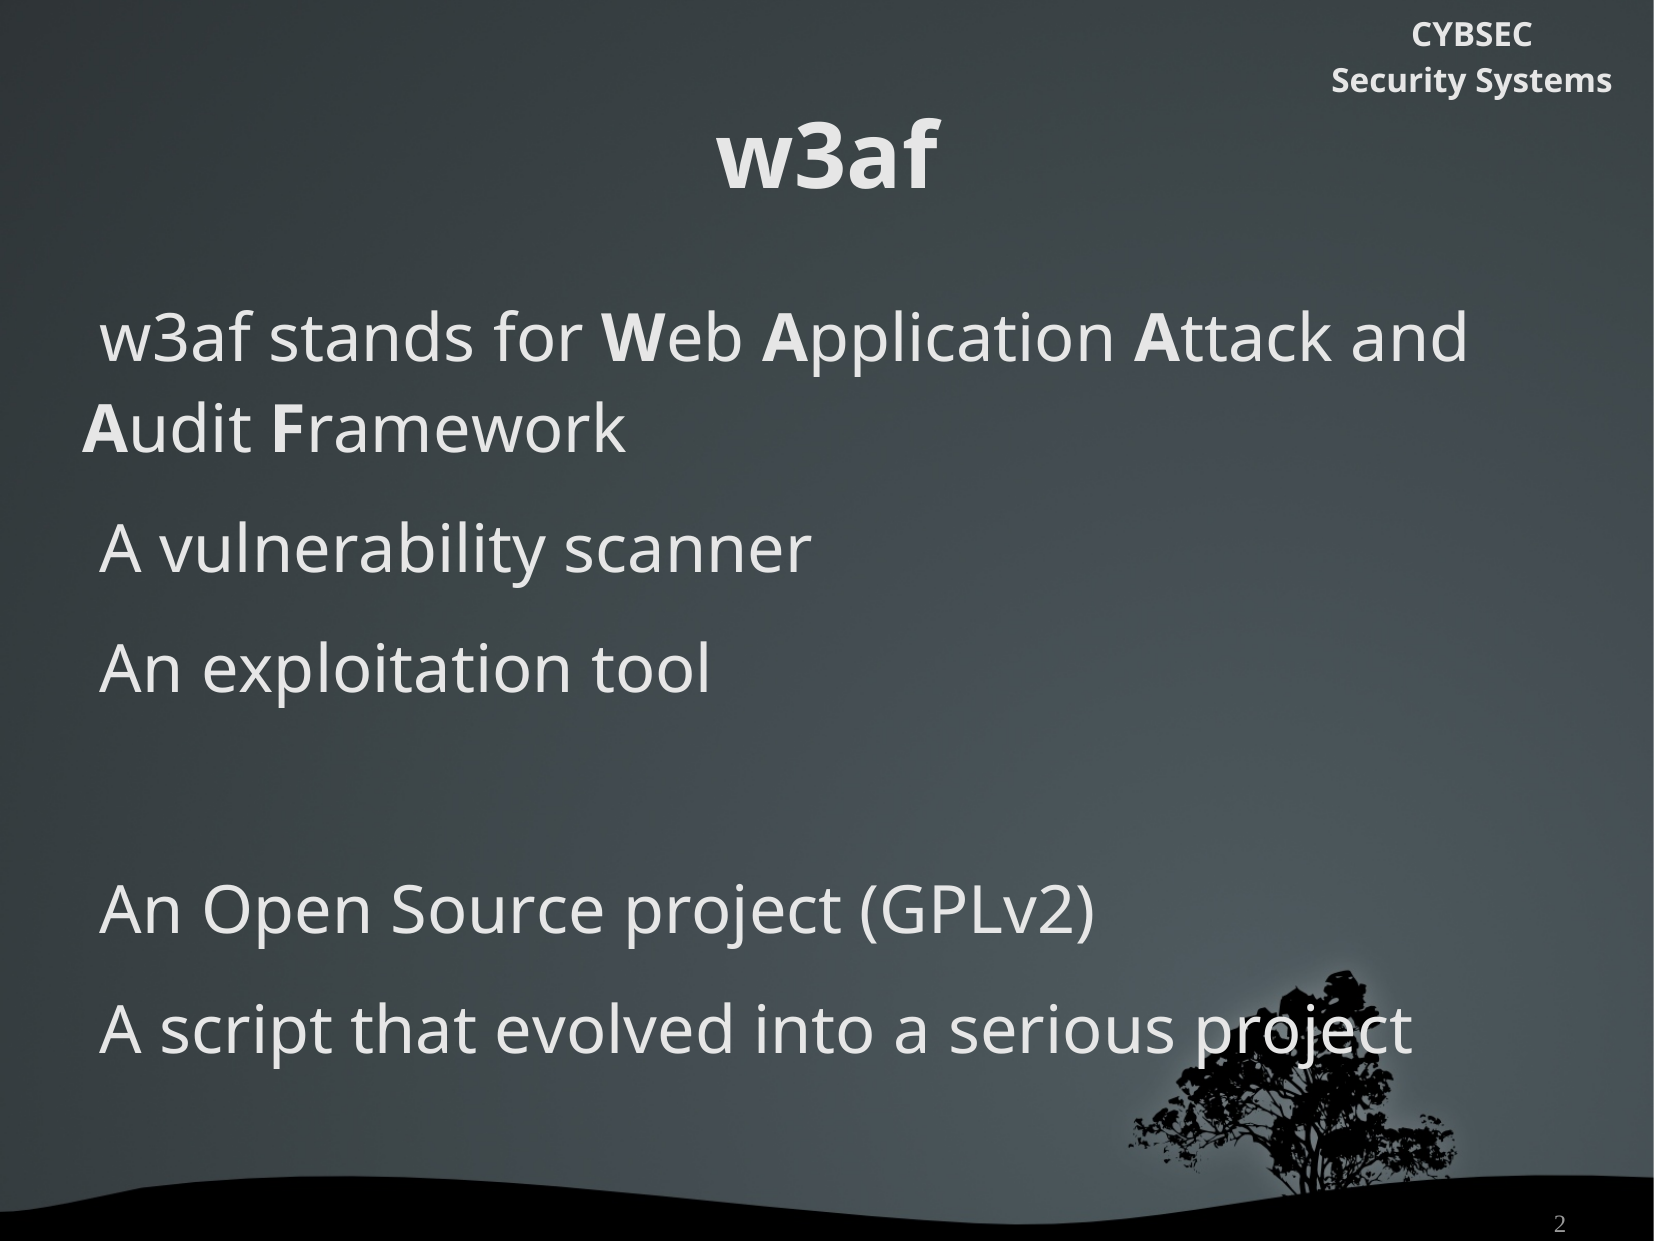

CYBSEC
Security Systems
# w3af
 w3af stands for Web Application Attack and Audit Framework
 A vulnerability scanner
 An exploitation tool
 An Open Source project (GPLv2)
 A script that evolved into a serious project
2